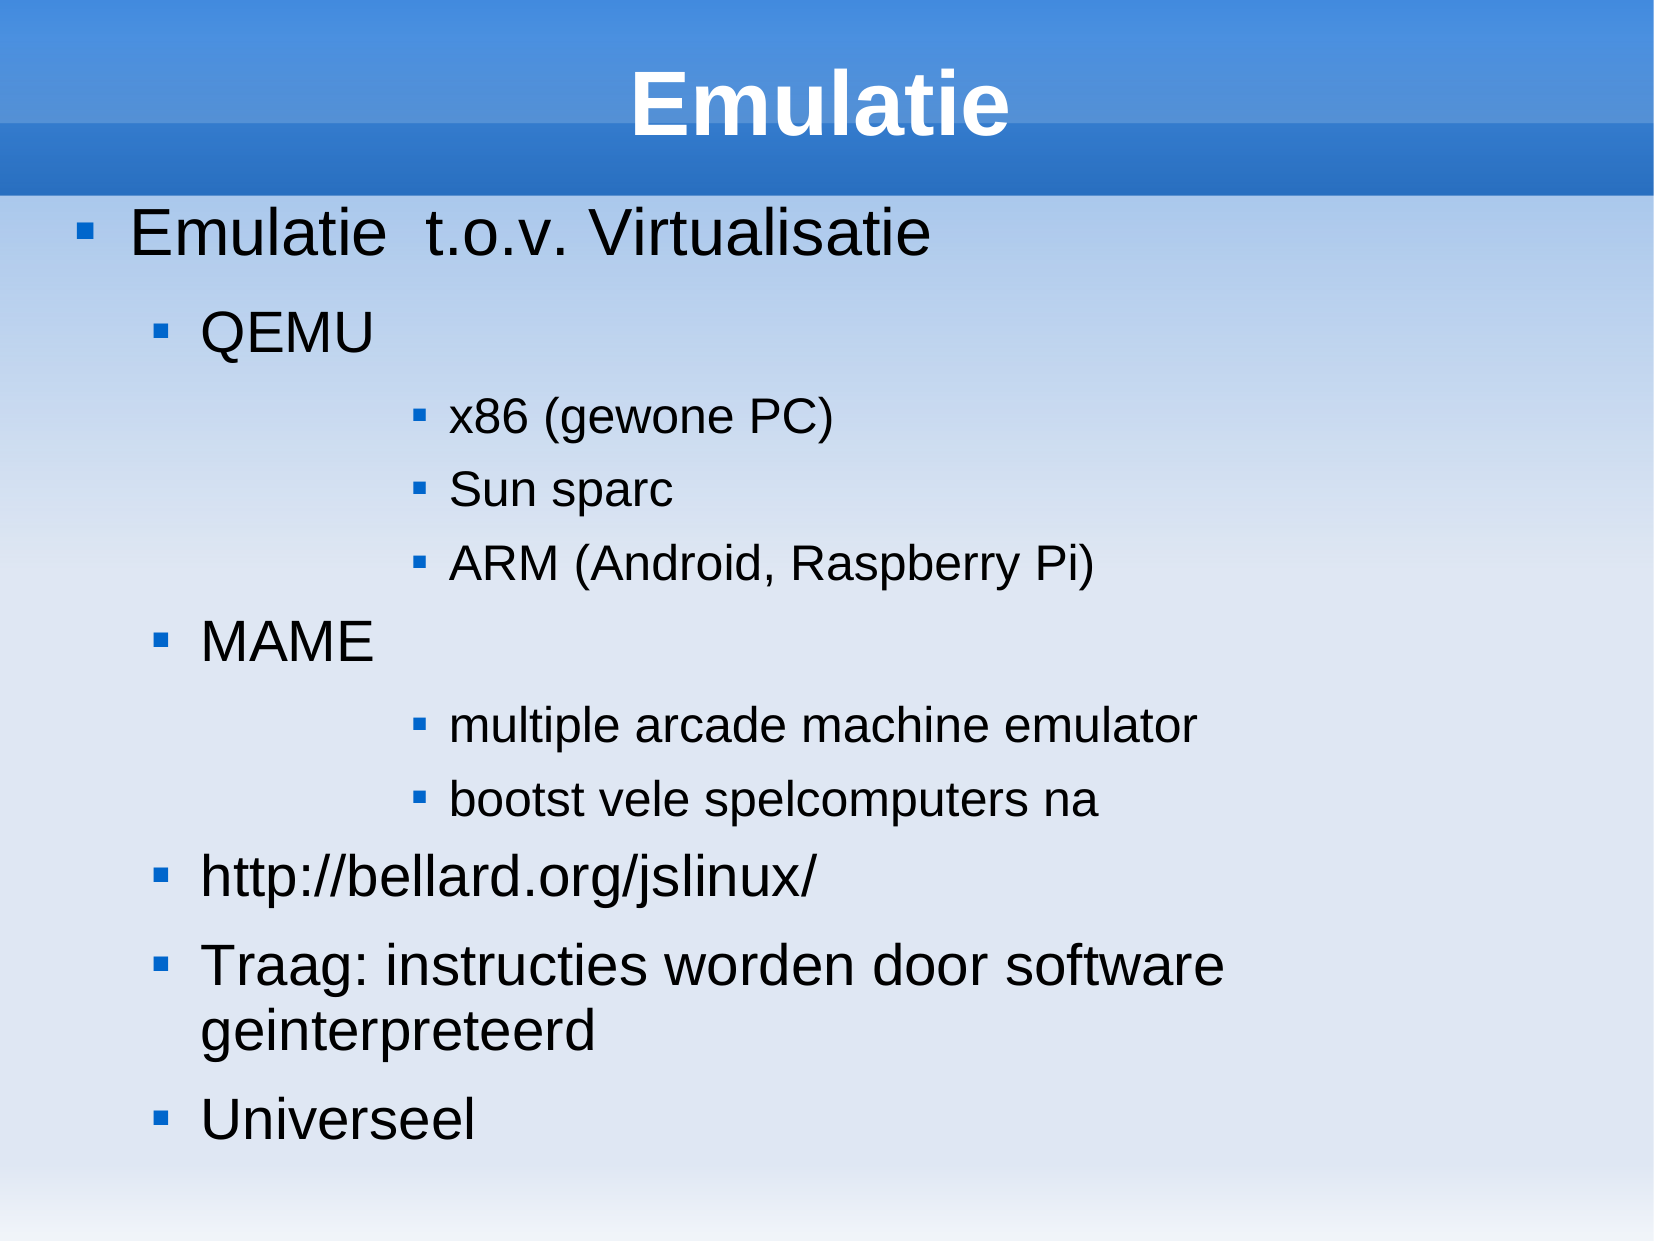

# Emulatie
Emulatie t.o.v. Virtualisatie
QEMU
x86 (gewone PC)
Sun sparc
ARM (Android, Raspberry Pi)
MAME
multiple arcade machine emulator
bootst vele spelcomputers na
http://bellard.org/jslinux/
Traag: instructies worden door software geinterpreteerd
Universeel